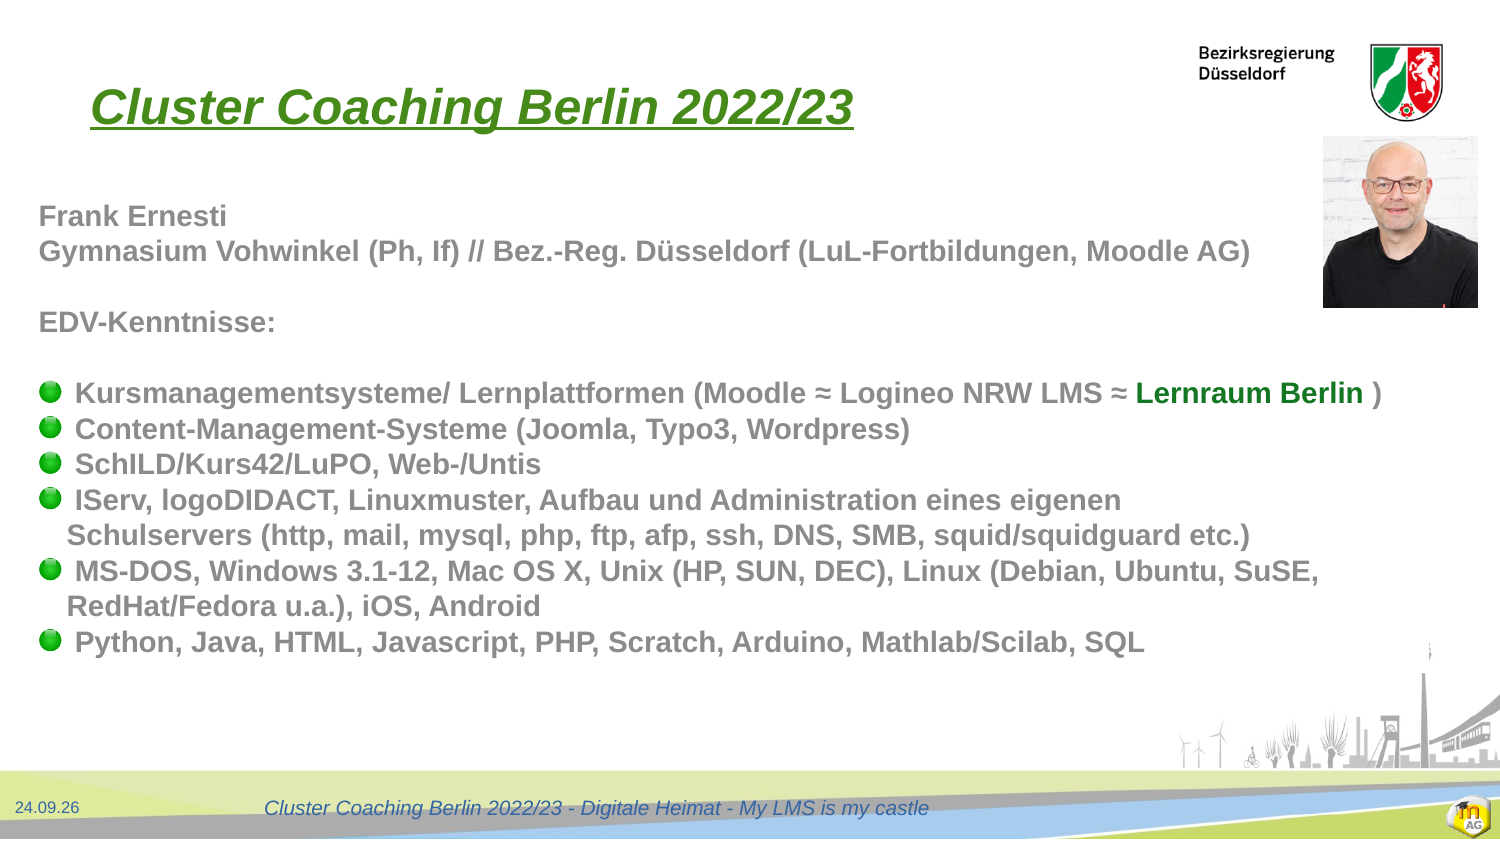

# Cluster Coaching Berlin 2022/23
Frank Ernesti
Gymnasium Vohwinkel (Ph, If) // Bez.-Reg. Düsseldorf (LuL-Fortbildungen, Moodle AG)
EDV-Kenntnisse:
 Kursmanagementsysteme/ Lernplattformen (Moodle ≈ Logineo NRW LMS ≈ Lernraum Berlin )
 Content-Management-Systeme (Joomla, Typo3, Wordpress)
 SchILD/Kurs42/LuPO, Web-/Untis
 IServ, logoDIDACT, Linuxmuster, Aufbau und Administration eines eigenen Schulservers (http, mail, mysql, php, ftp, afp, ssh, DNS, SMB, squid/squidguard etc.)
 MS-DOS, Windows 3.1-12, Mac OS X, Unix (HP, SUN, DEC), Linux (Debian, Ubuntu, SuSE, RedHat/Fedora u.a.), iOS, Android
 Python, Java, HTML, Javascript, PHP, Scratch, Arduino, Mathlab/Scilab, SQL